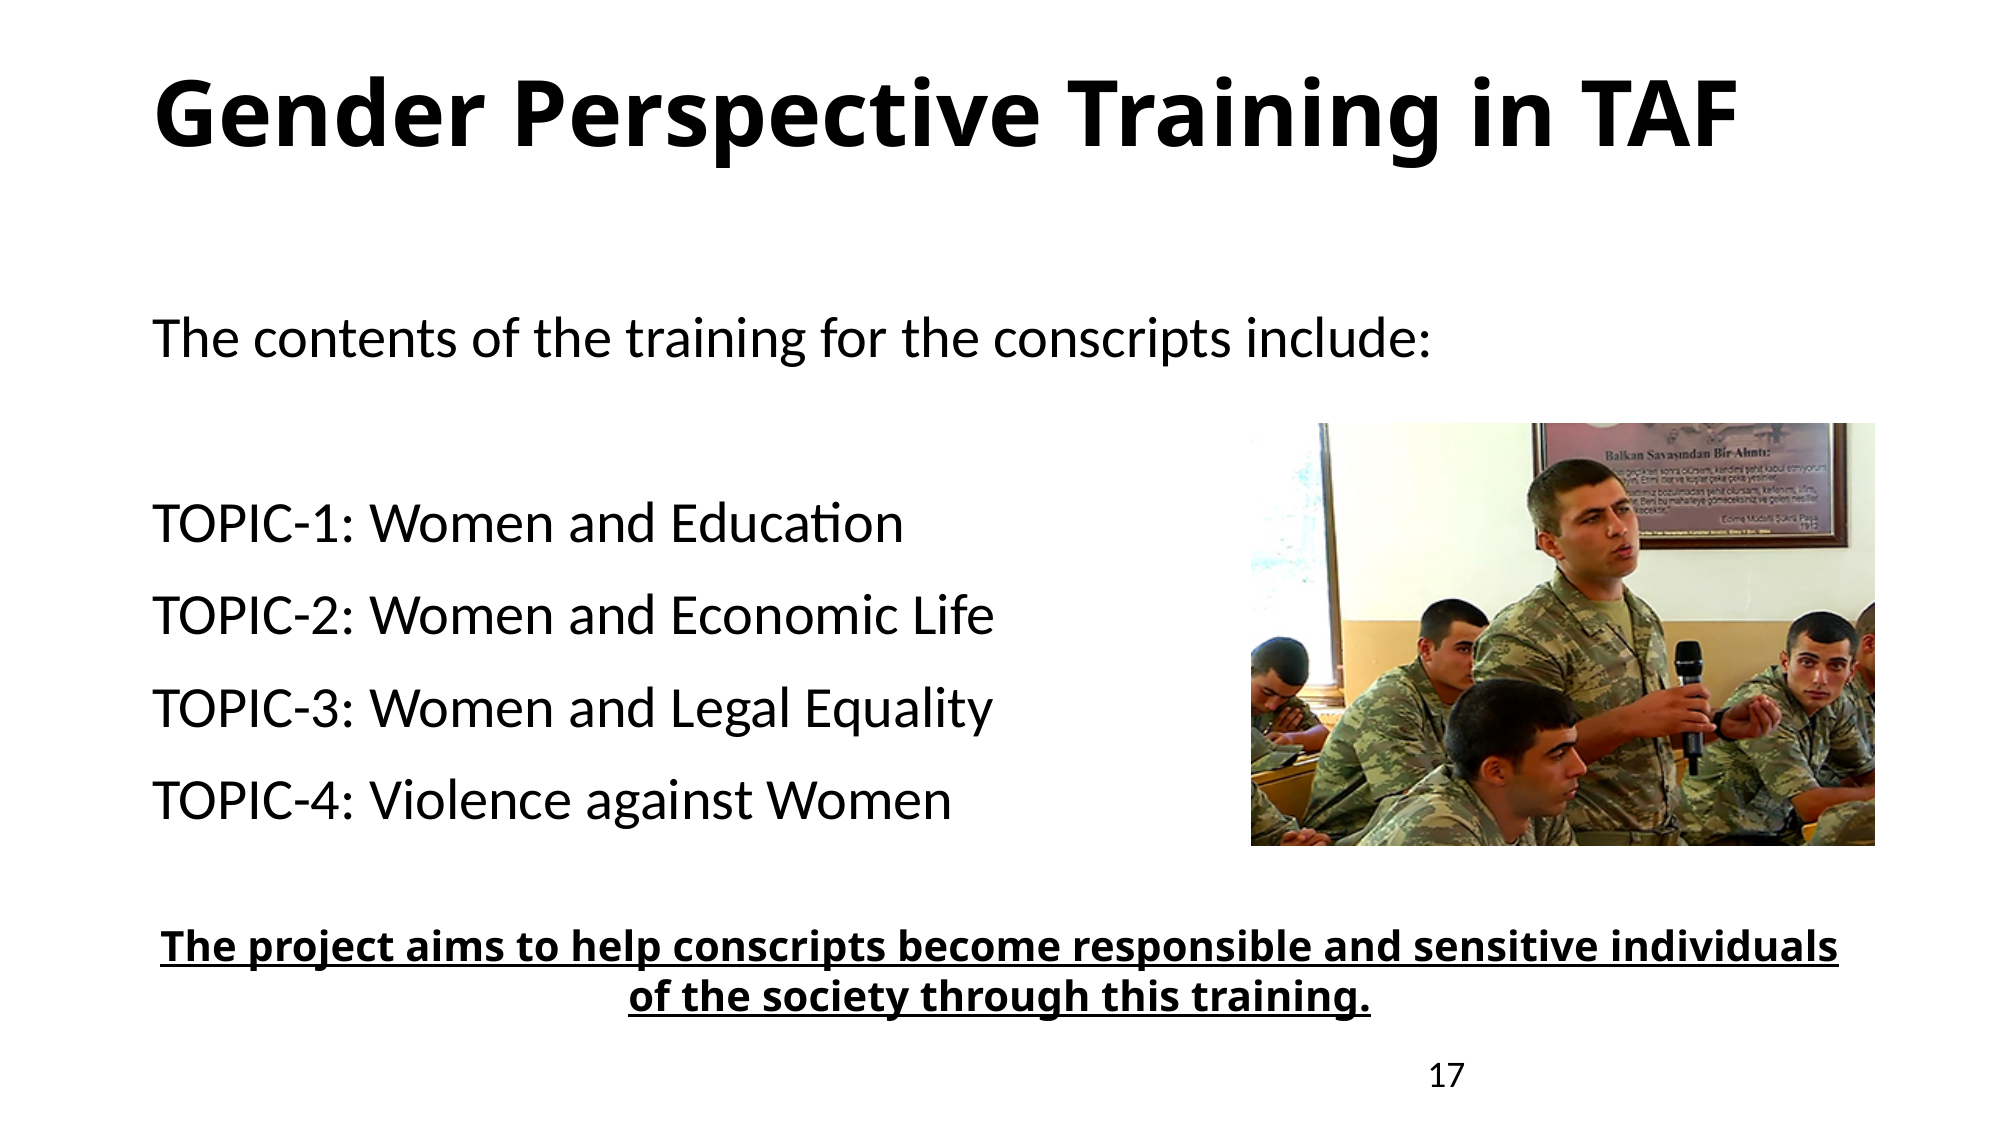

# Gender Perspective Training in TAF
The contents of the training for the conscripts include:
TOPIC-1: Women and Education
TOPIC-2: Women and Economic Life
TOPIC-3: Women and Legal Equality
TOPIC-4: Violence against Women
The project aims to help conscripts become responsible and sensitive individuals of the society through this training.